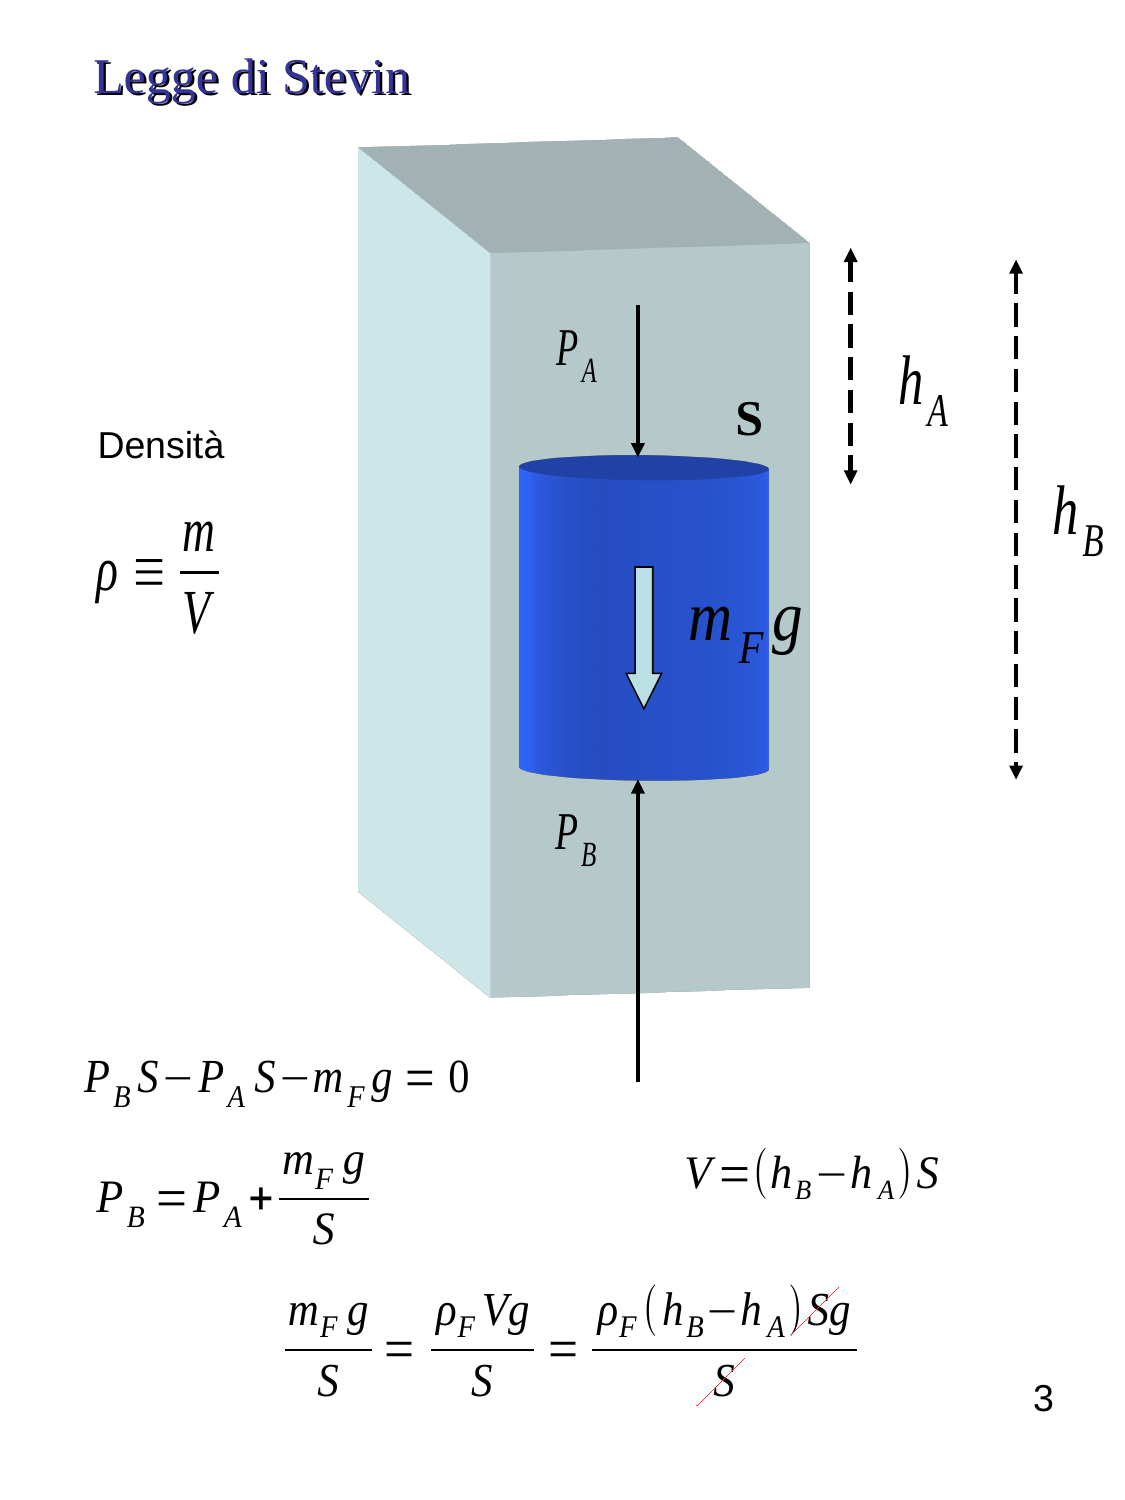

Legge di Stevin
S
Densità
P6 Statica dei Fluidi
3